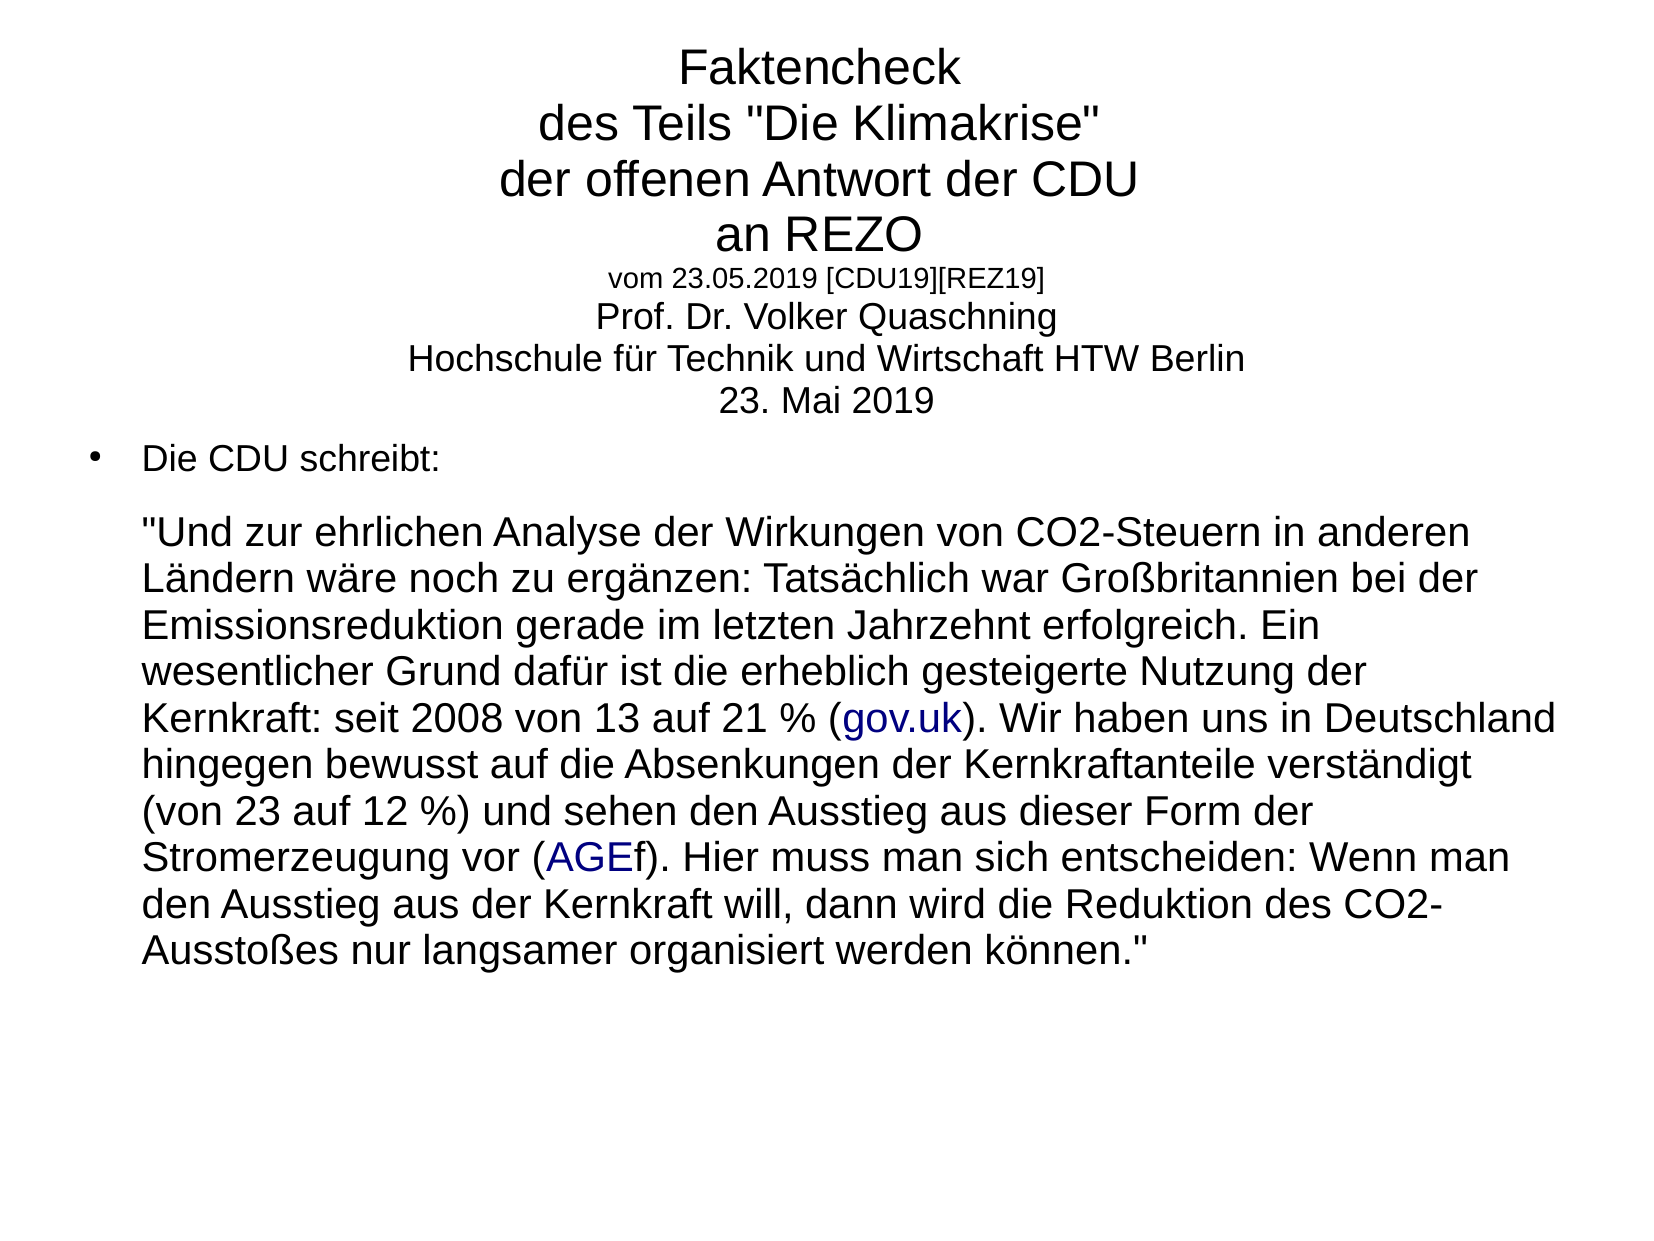

# Faktencheck des Teils "Die Klimakrise" der offenen Antwort der CDU an REZO vom 23.05.2019 [CDU19][REZ19] Prof. Dr. Volker Quaschning Hochschule für Technik und Wirtschaft HTW Berlin 23. Mai 2019
Die CDU schreibt:
"Und zur ehrlichen Analyse der Wirkungen von CO2-Steuern in anderen Ländern wäre noch zu ergänzen: Tatsächlich war Großbritannien bei der Emissionsreduktion gerade im letzten Jahrzehnt erfolgreich. Ein wesentlicher Grund dafür ist die erheblich gesteigerte Nutzung der Kernkraft: seit 2008 von 13 auf 21 % (gov.uk). Wir haben uns in Deutschland hingegen bewusst auf die Absenkungen der Kernkraftanteile verständigt (von 23 auf 12 %) und sehen den Ausstieg aus dieser Form der Stromerzeugung vor (AGEf). Hier muss man sich entscheiden: Wenn man den Ausstieg aus der Kernkraft will, dann wird die Reduktion des CO2-Ausstoßes nur langsamer organisiert werden können."